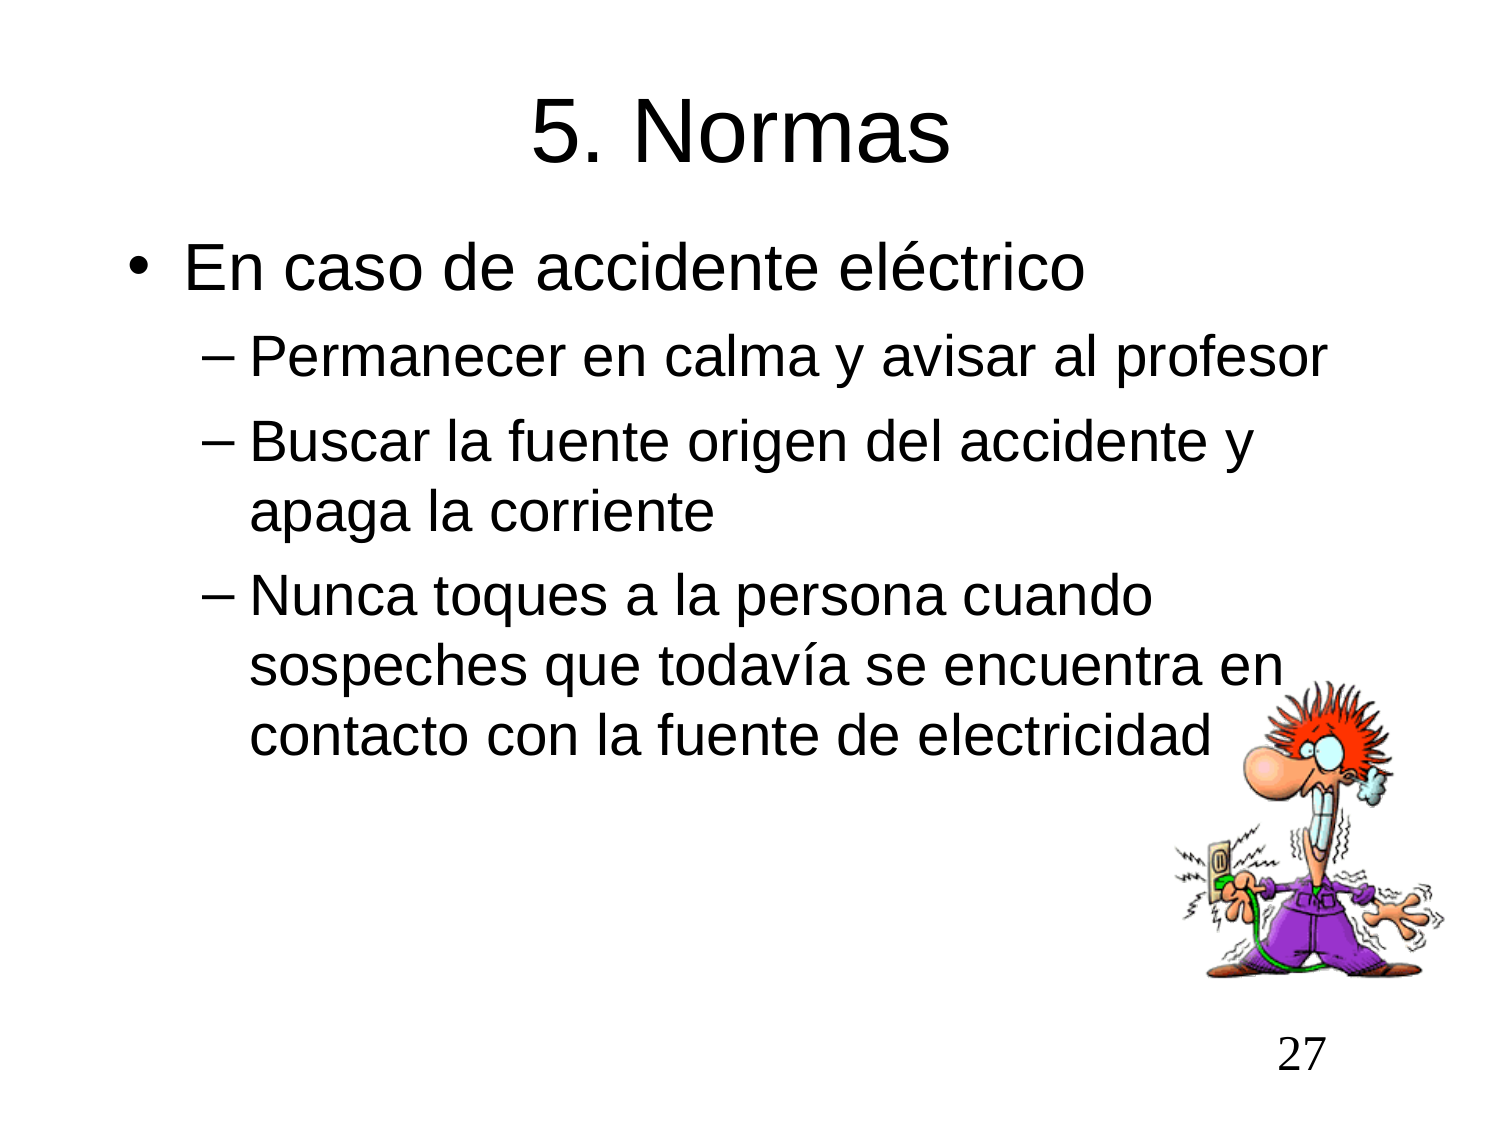

# 5. Normas
En caso de accidente eléctrico
Permanecer en calma y avisar al profesor
Buscar la fuente origen del accidente y apaga la corriente
Nunca toques a la persona cuando sospeches que todavía se encuentra en contacto con la fuente de electricidad
27